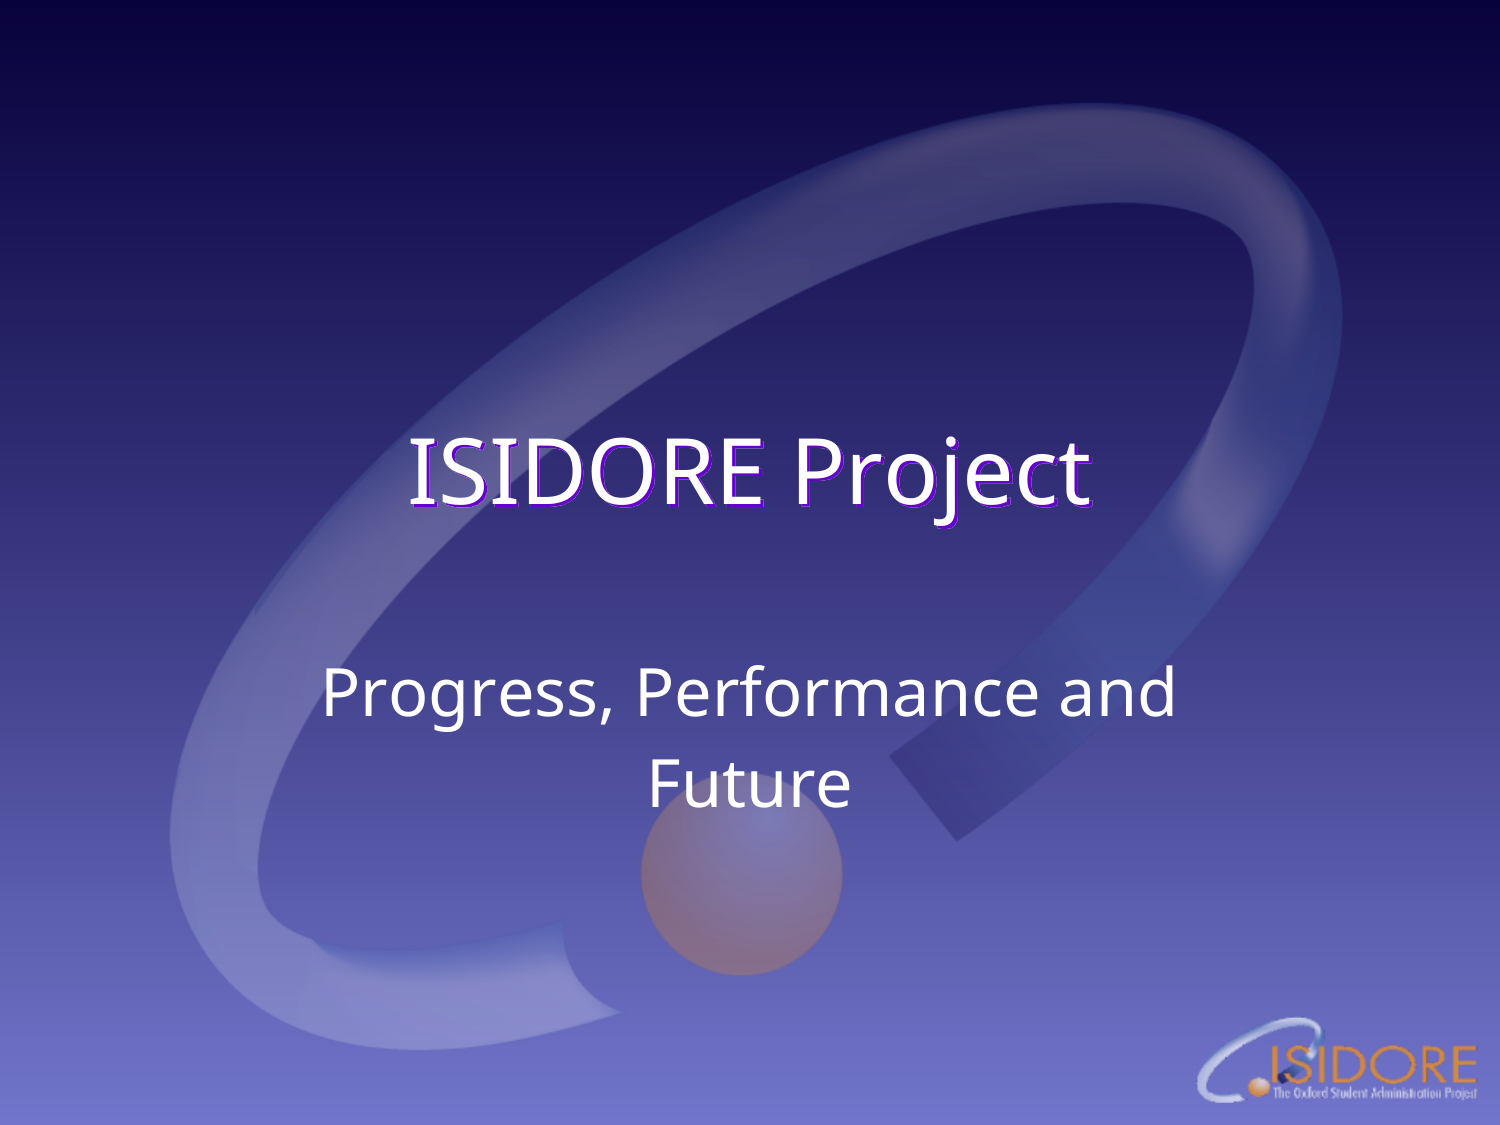

# ISIDORE Project
Progress, Performance and Future